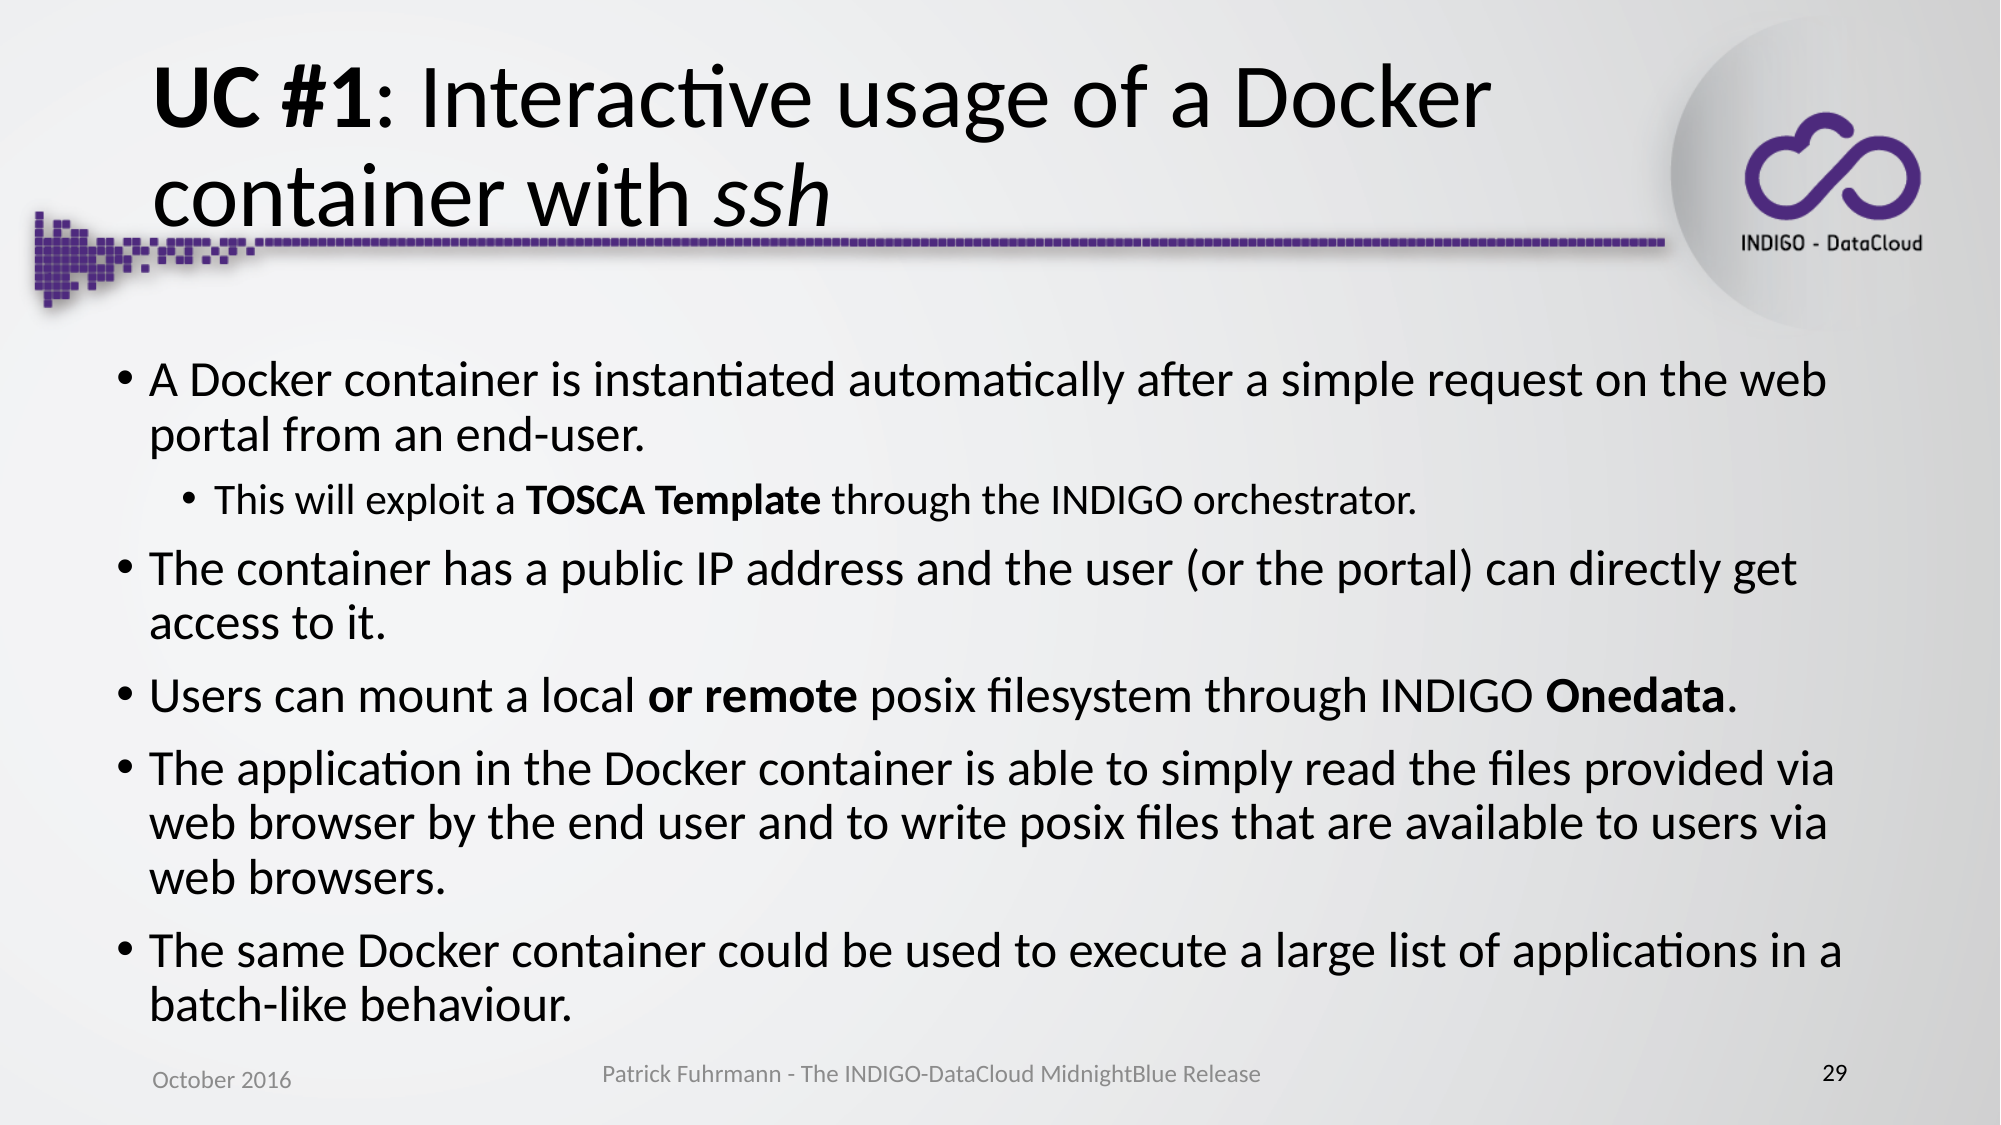

UC #1: Interactive usage of a Docker container with ssh
# A Docker container is instantiated automatically after a simple request on the web portal from an end-user.
This will exploit a TOSCA Template through the INDIGO orchestrator.
The container has a public IP address and the user (or the portal) can directly get access to it.
Users can mount a local or remote posix filesystem through INDIGO Onedata.
The application in the Docker container is able to simply read the files provided via web browser by the end user and to write posix files that are available to users via web browsers.
The same Docker container could be used to execute a large list of applications in a batch-like behaviour.
Patrick Fuhrmann - The INDIGO-DataCloud MidnightBlue Release
October 2016